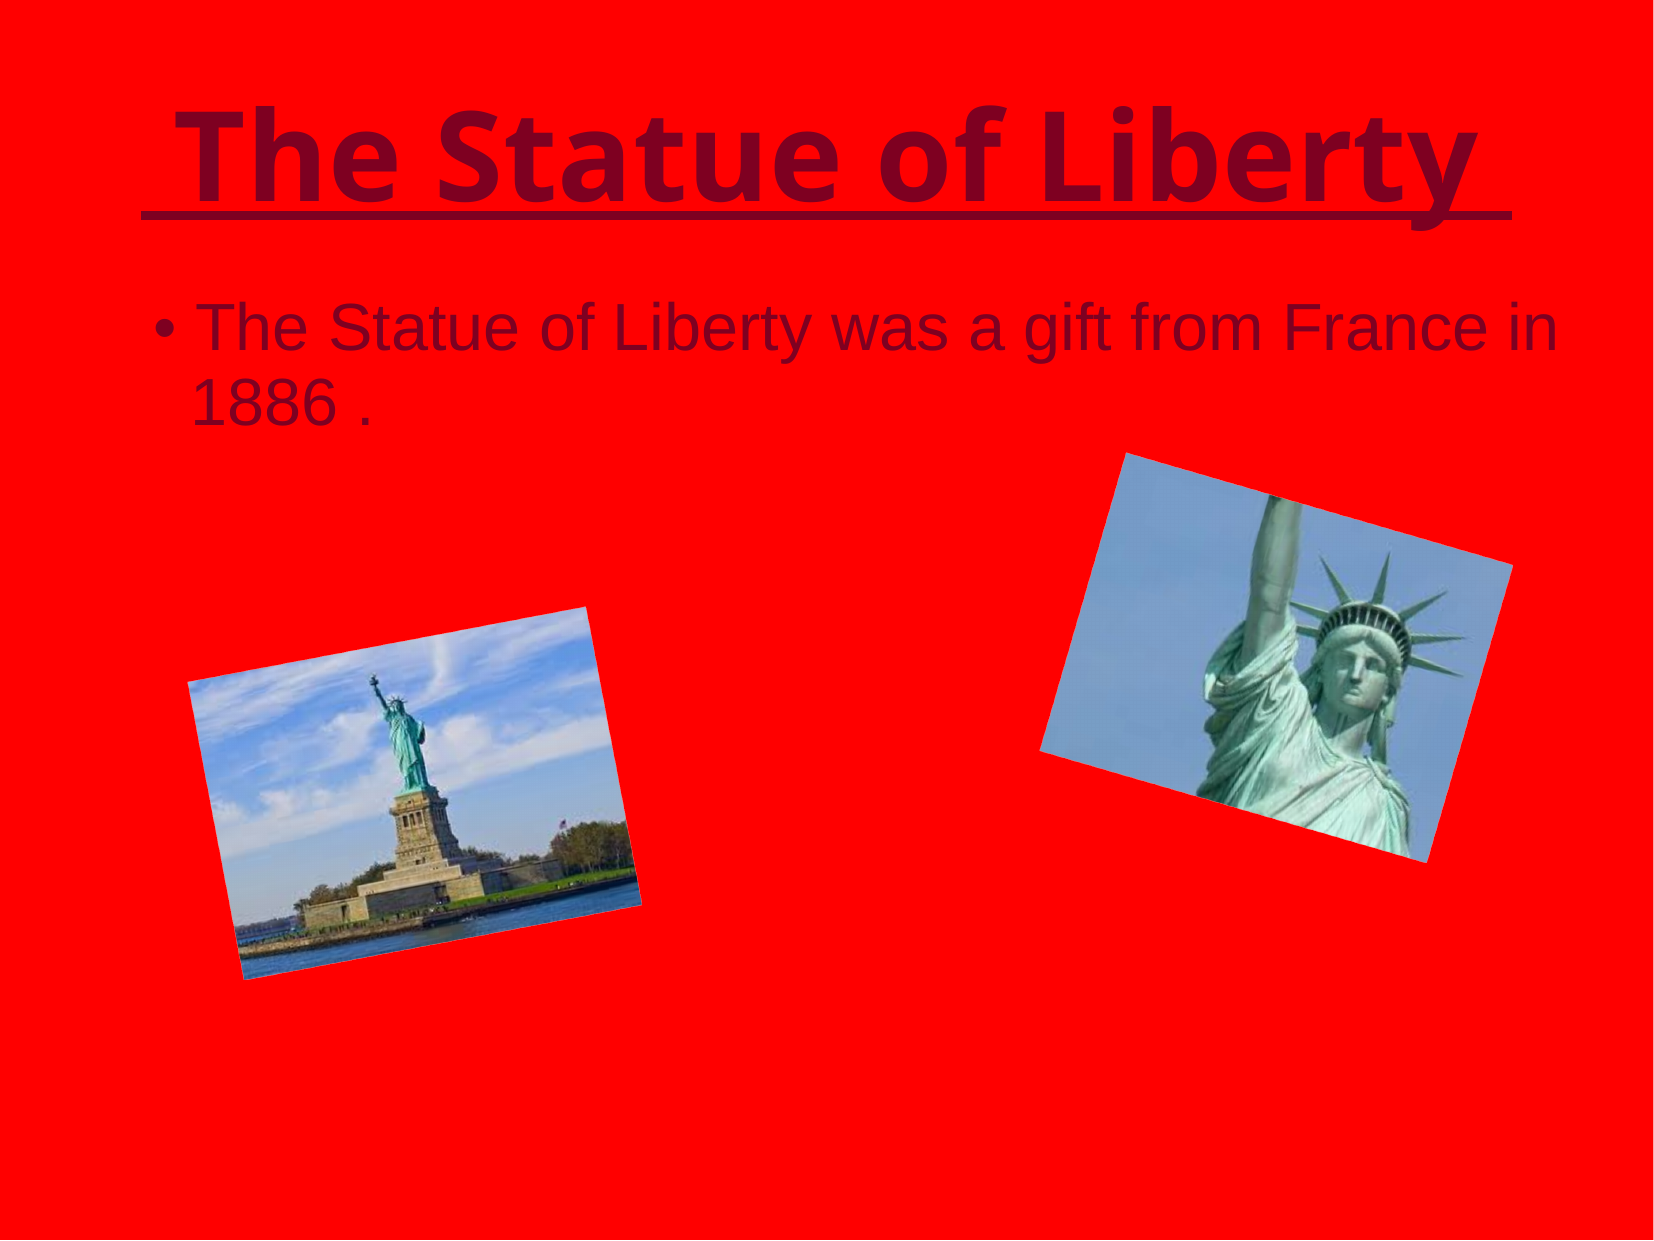

# The Statue of Liberty
• The Statue of Liberty was a gift from France in 1886 .